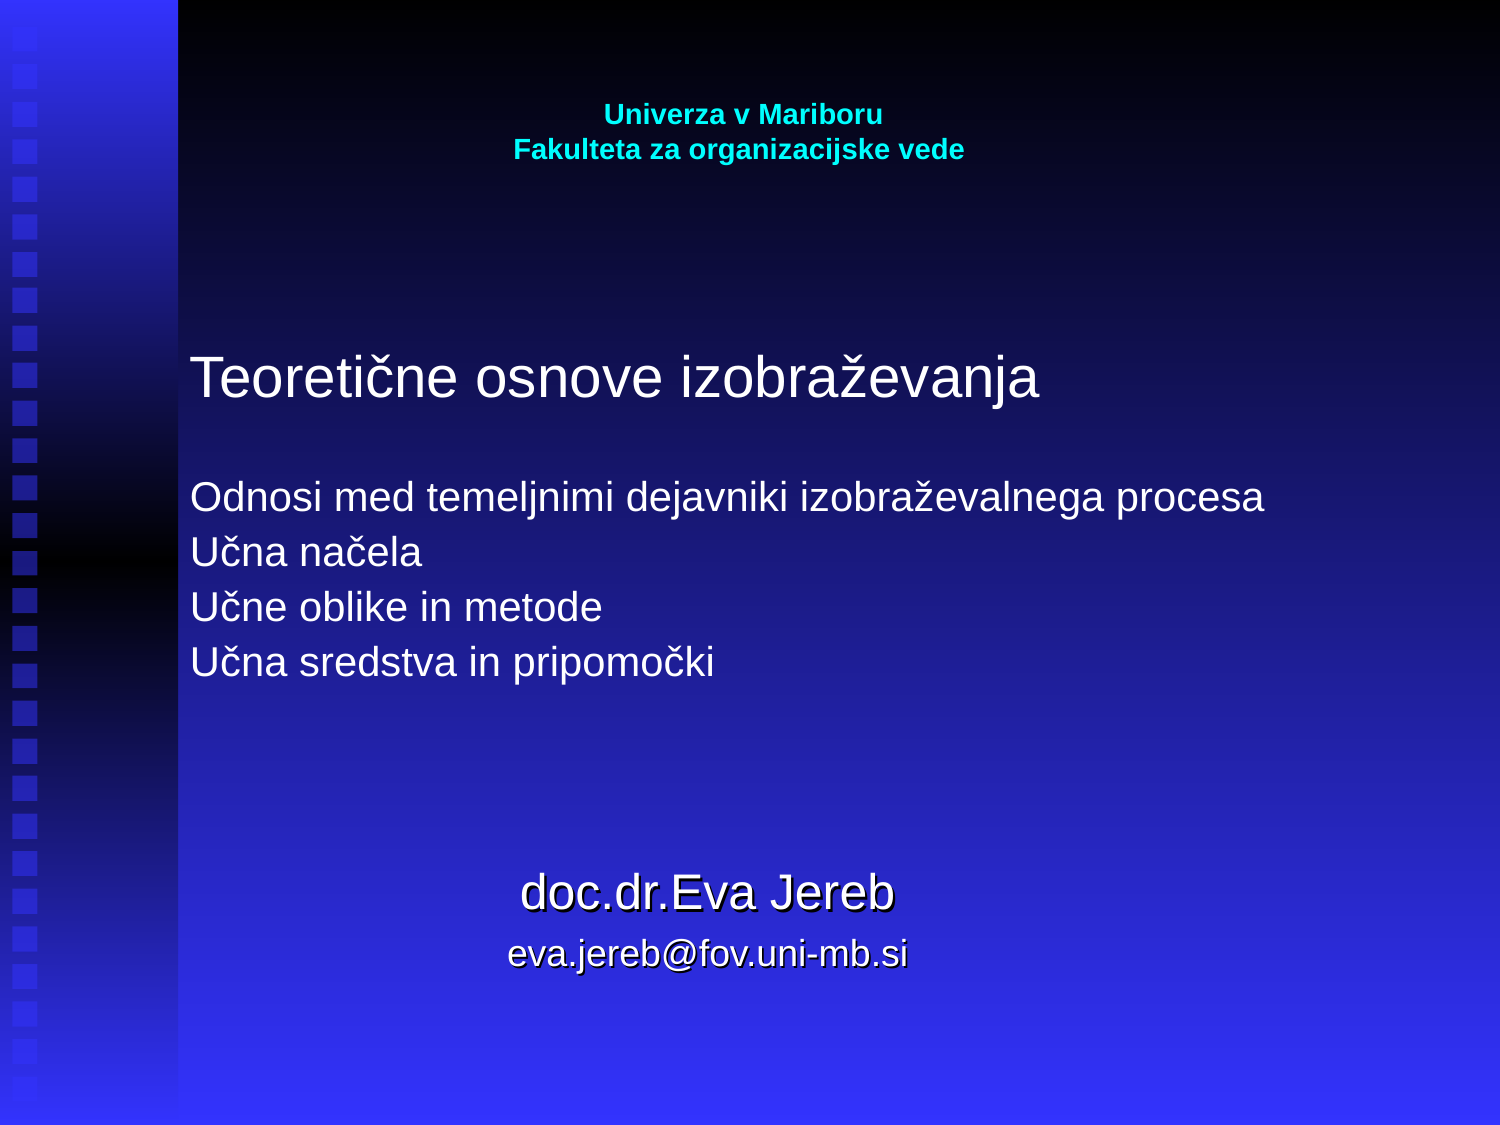

Univerza v Mariboru
Fakulteta za organizacijske vede
# Teoretične osnove izobraževanja Odnosi med temeljnimi dejavniki izobraževalnega procesa Učna načela Učne oblike in metode Učna sredstva in pripomočki
doc.dr.Eva Jereb
eva.jereb@fov.uni-mb.si